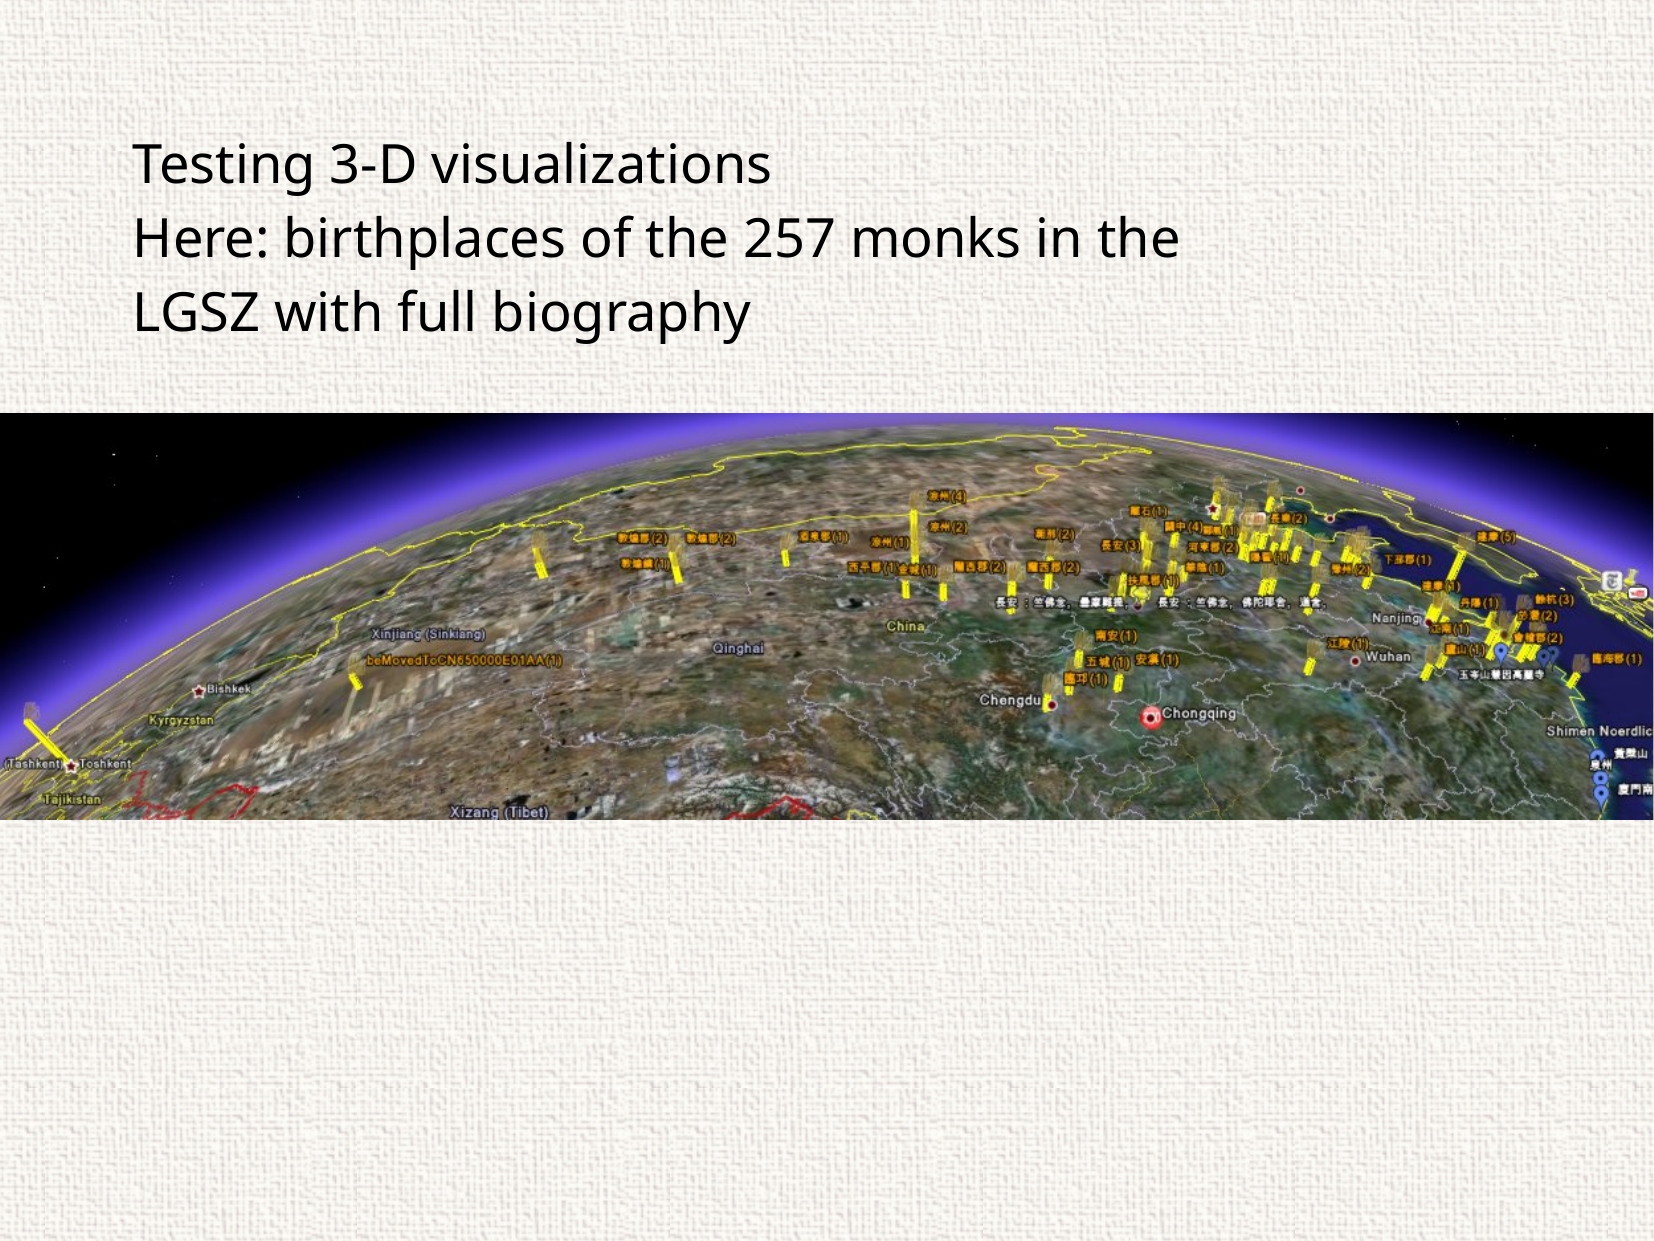

Testing 3-D visualizations
Here: birthplaces of the 257 monks in the LGSZ with full biography